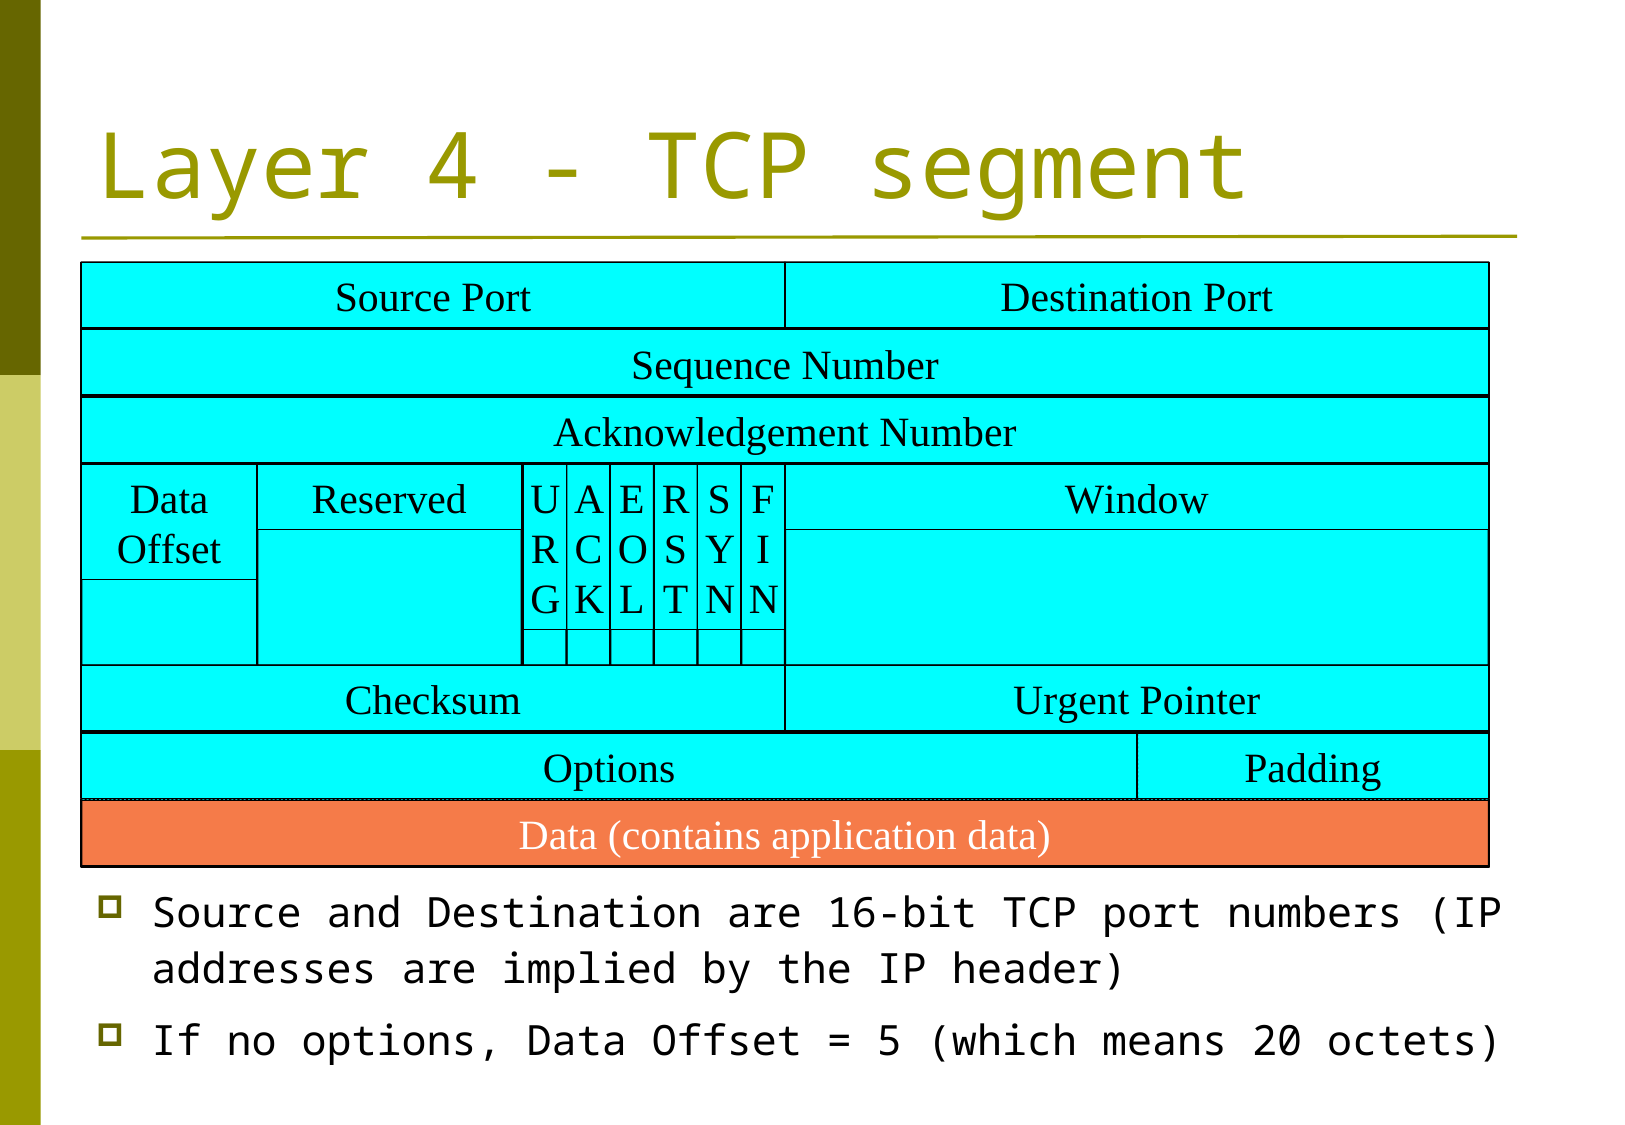

Layer 4 - TCP segment
Source Port
Destination Port
Sequence Number
Acknowledgement Number
Data Offset
Reserved
URG
ACK
EOL
RST
SYN
FIN
Window
Checksum
Urgent Pointer
Options
Padding
Data (contains application data)‏
# Source and Destination are 16-bit TCP port numbers (IP addresses are implied by the IP header)‏
If no options, Data Offset = 5 (which means 20 octets)‏